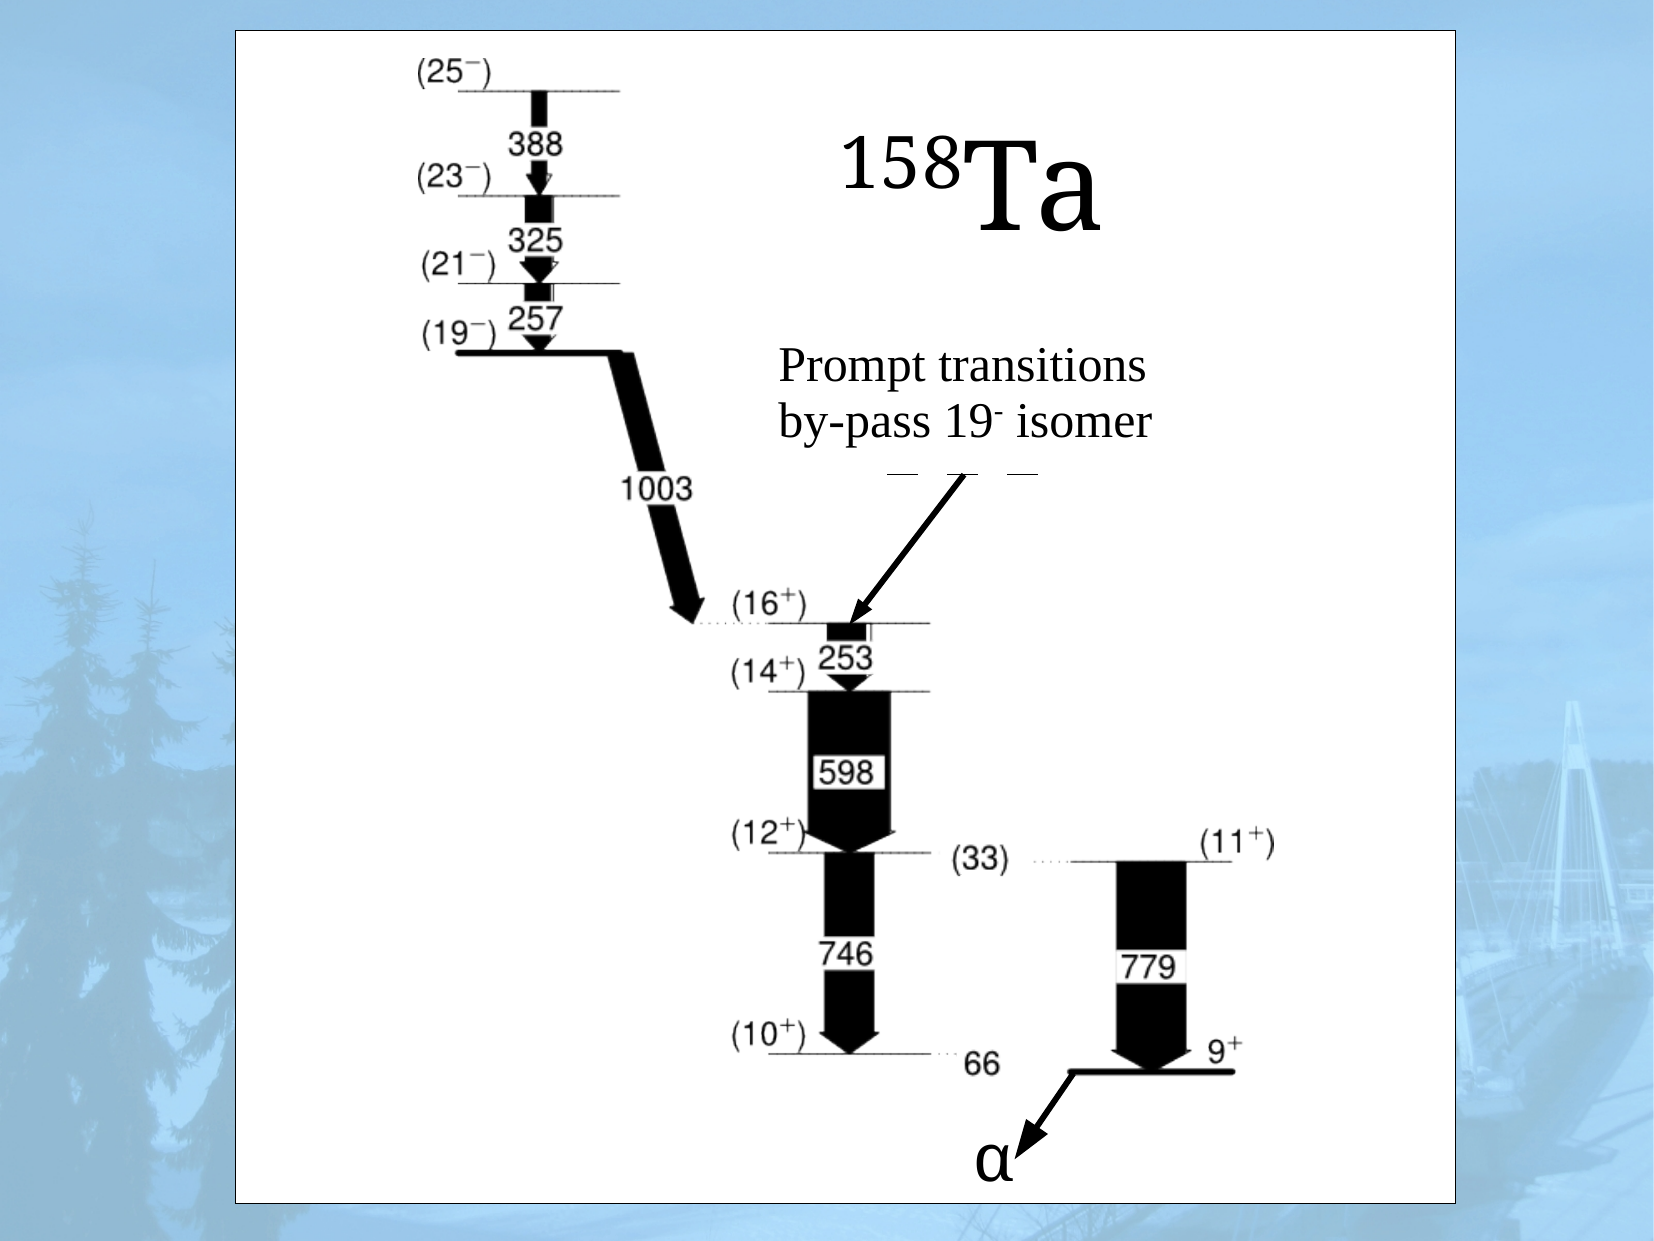

go as far as tentative spin assignments and
1 5 8Ta
level scheme
Prompt transitions
by-pass 19- isomer
α